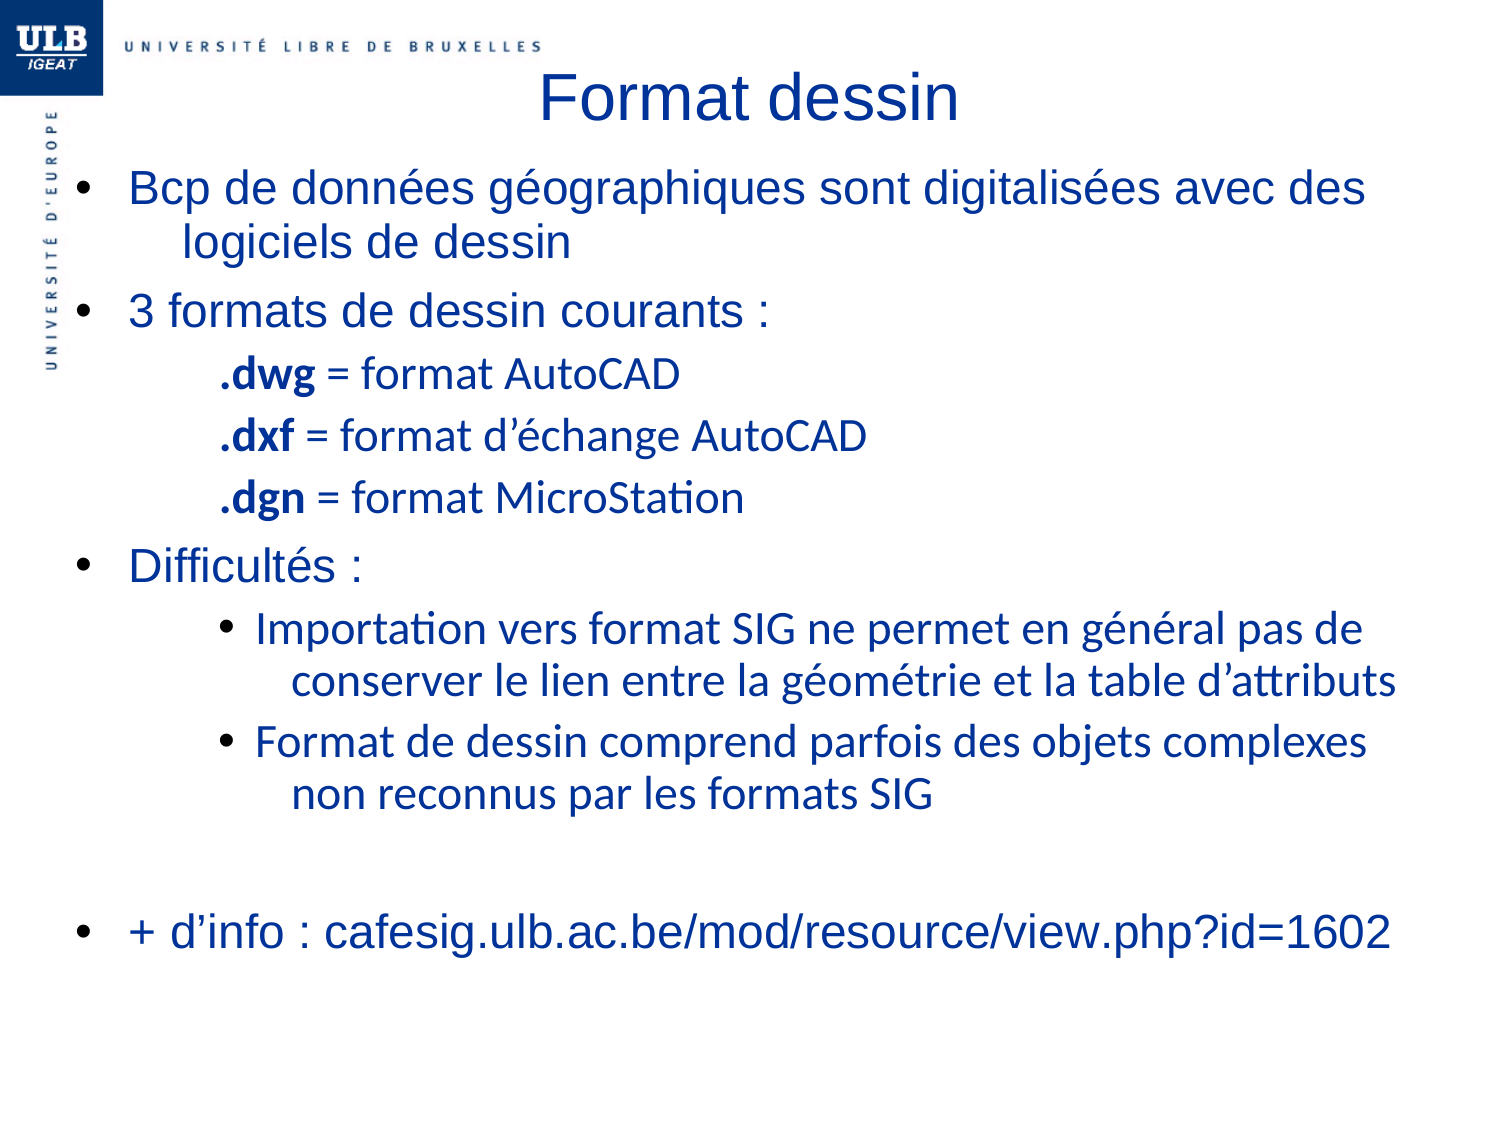

# Format dessin
Bcp de données géographiques sont digitalisées avec des logiciels de dessin
3 formats de dessin courants :
.dwg = format AutoCAD
.dxf = format d’échange AutoCAD
.dgn = format MicroStation
Difficultés :
Importation vers format SIG ne permet en général pas de conserver le lien entre la géométrie et la table d’attributs
Format de dessin comprend parfois des objets complexes non reconnus par les formats SIG
+ d’info : cafesig.ulb.ac.be/mod/resource/view.php?id=1602